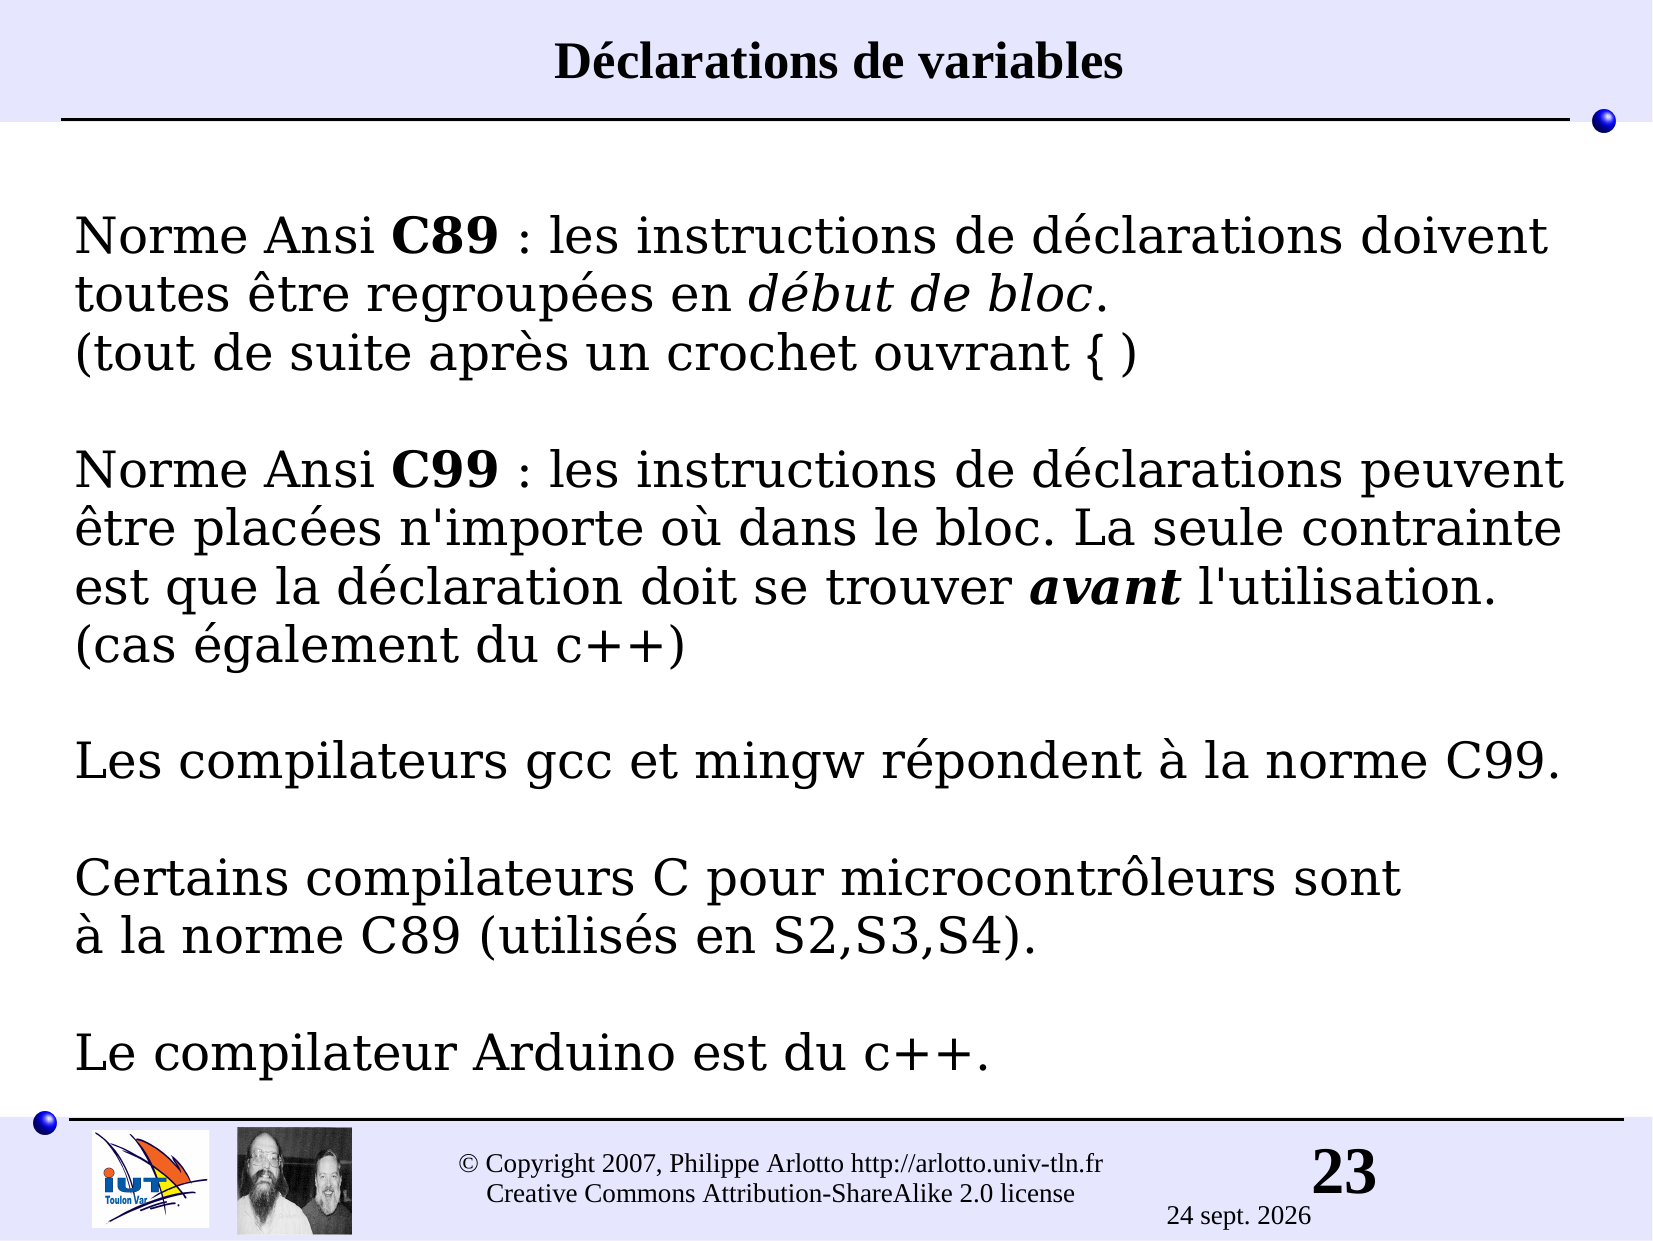

# Déclarations de variables
Norme Ansi C89 : les instructions de déclarations doivent
toutes être regroupées en début de bloc.
(tout de suite après un crochet ouvrant { )
Norme Ansi C99 : les instructions de déclarations peuvent
être placées n'importe où dans le bloc. La seule contrainte
est que la déclaration doit se trouver avant l'utilisation.
(cas également du c++)
Les compilateurs gcc et mingw répondent à la norme C99.
Certains compilateurs C pour microcontrôleurs sont
à la norme C89 (utilisés en S2,S3,S4).
Le compilateur Arduino est du c++.